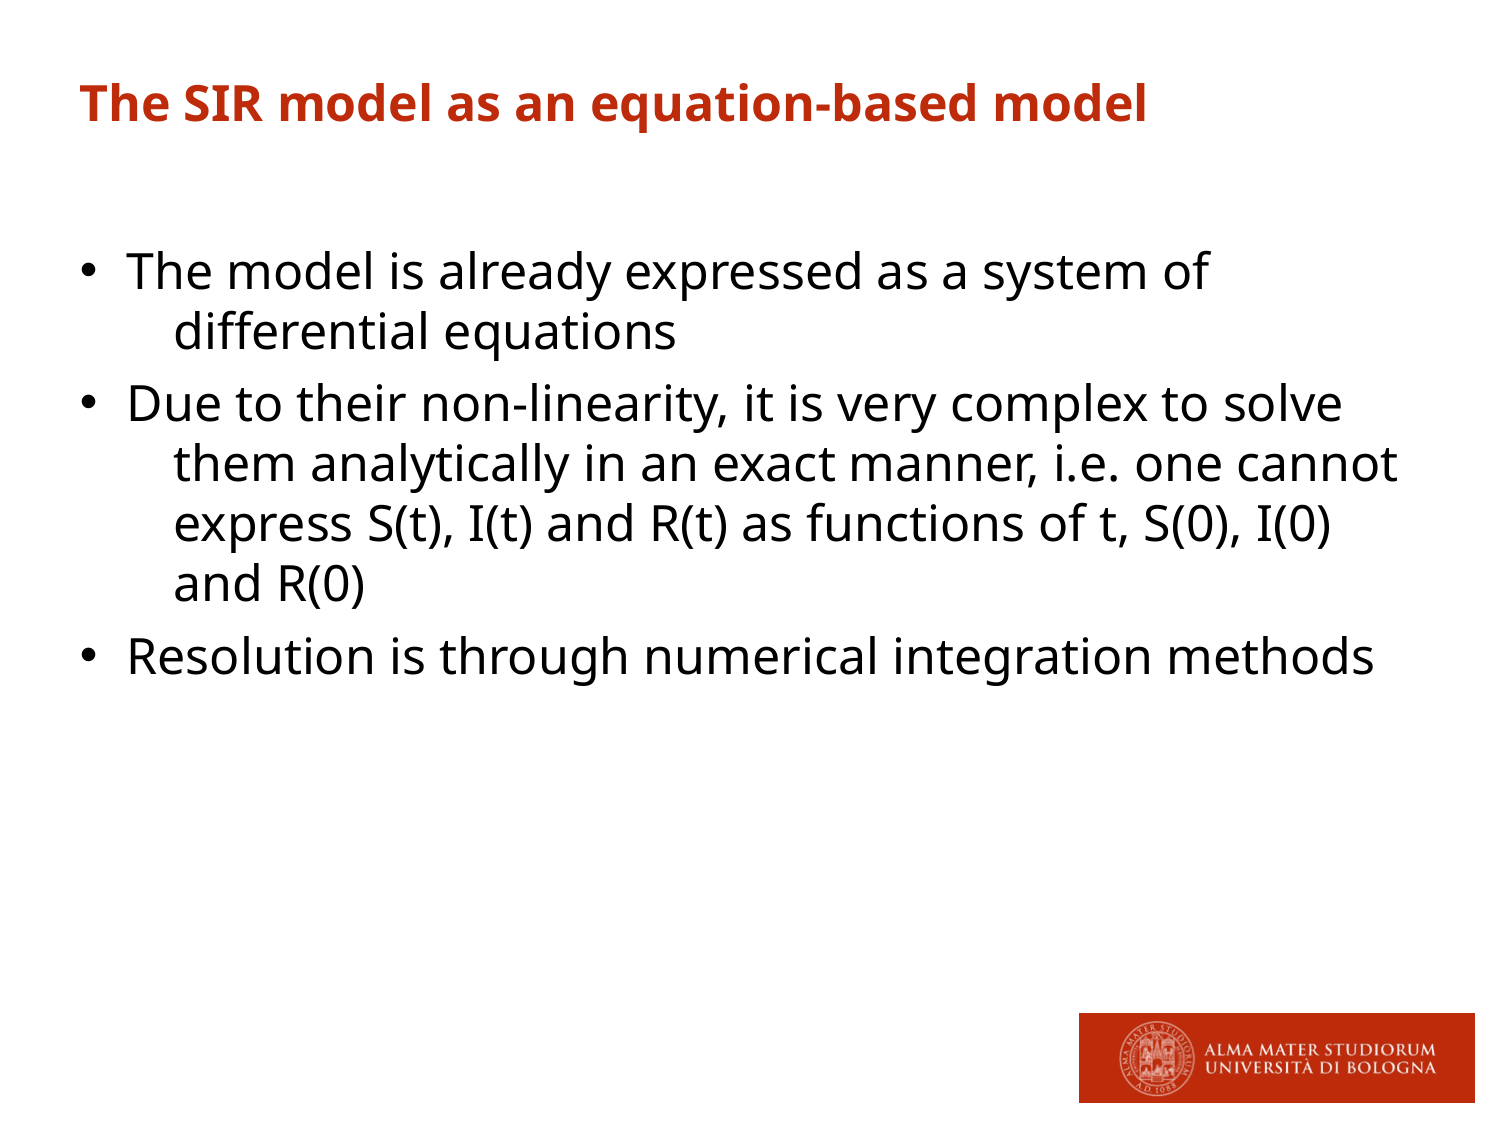

# The SIR model as an equation-based model
The model is already expressed as a system of differential equations
Due to their non-linearity, it is very complex to solve them analytically in an exact manner, i.e. one cannot express S(t), I(t) and R(t) as functions of t, S(0), I(0) and R(0)
Resolution is through numerical integration methods